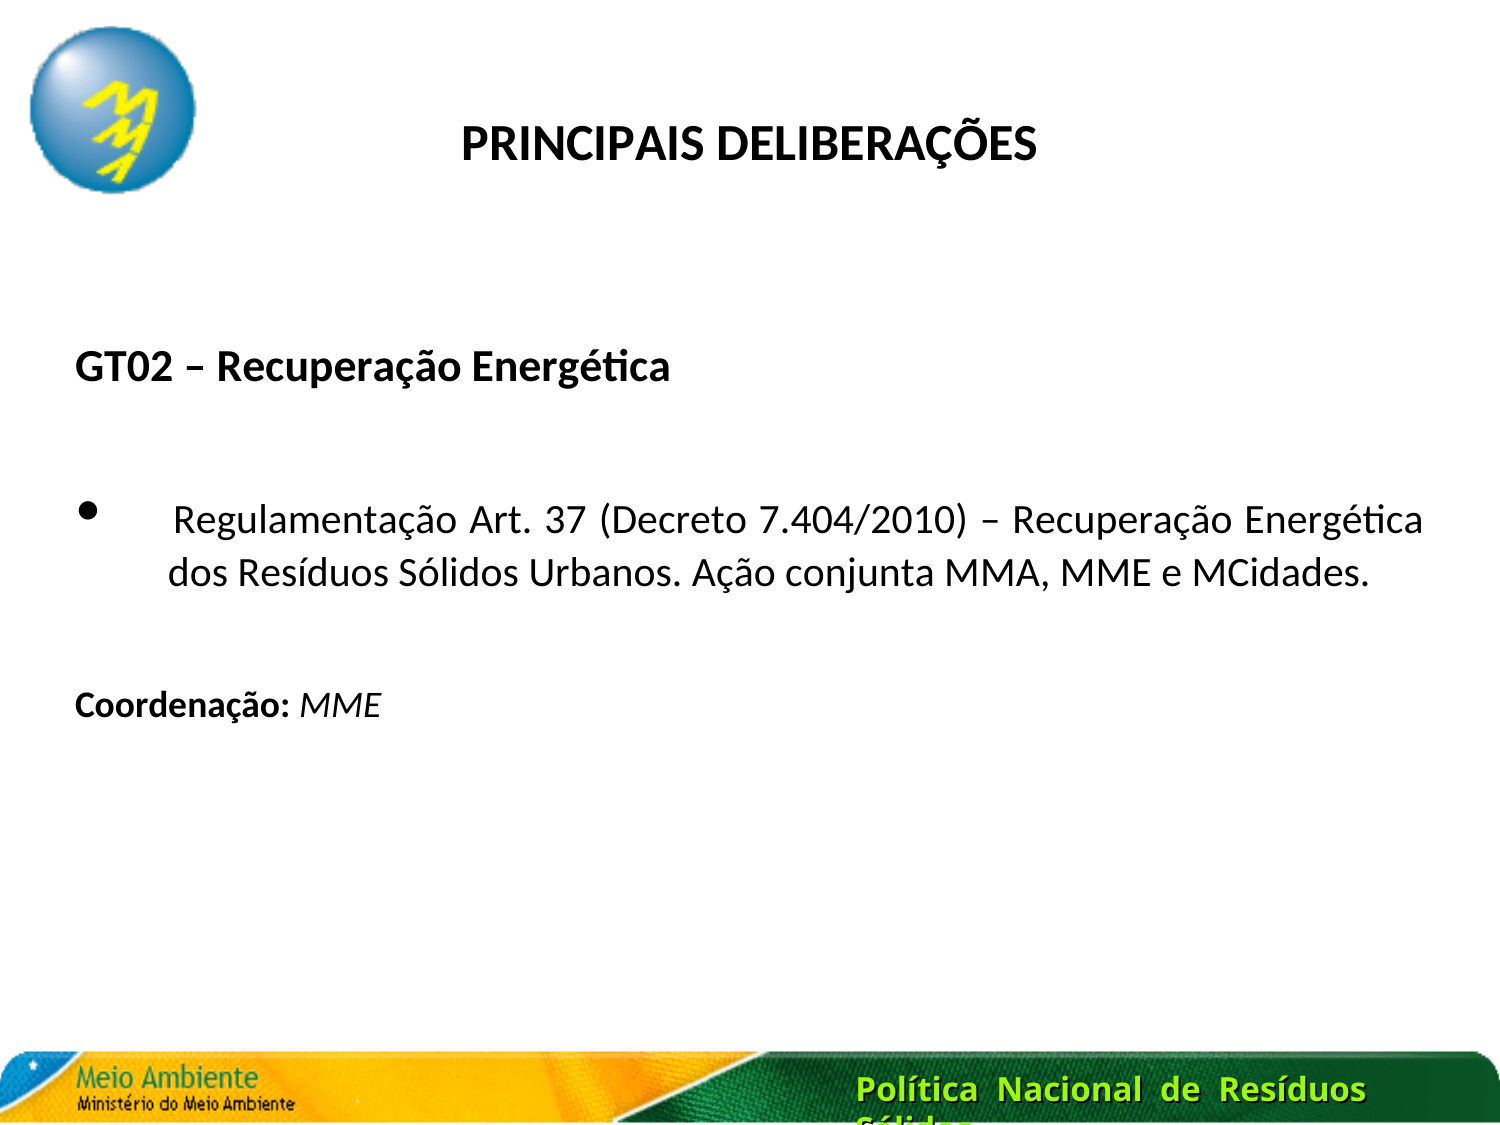

# PRINCIPAIS DELIBERAÇÕES
GT02 – Recuperação Energética
 Regulamentação Art. 37 (Decreto 7.404/2010) – Recuperação Energética dos Resíduos Sólidos Urbanos. Ação conjunta MMA, MME e MCidades.
Coordenação: MME